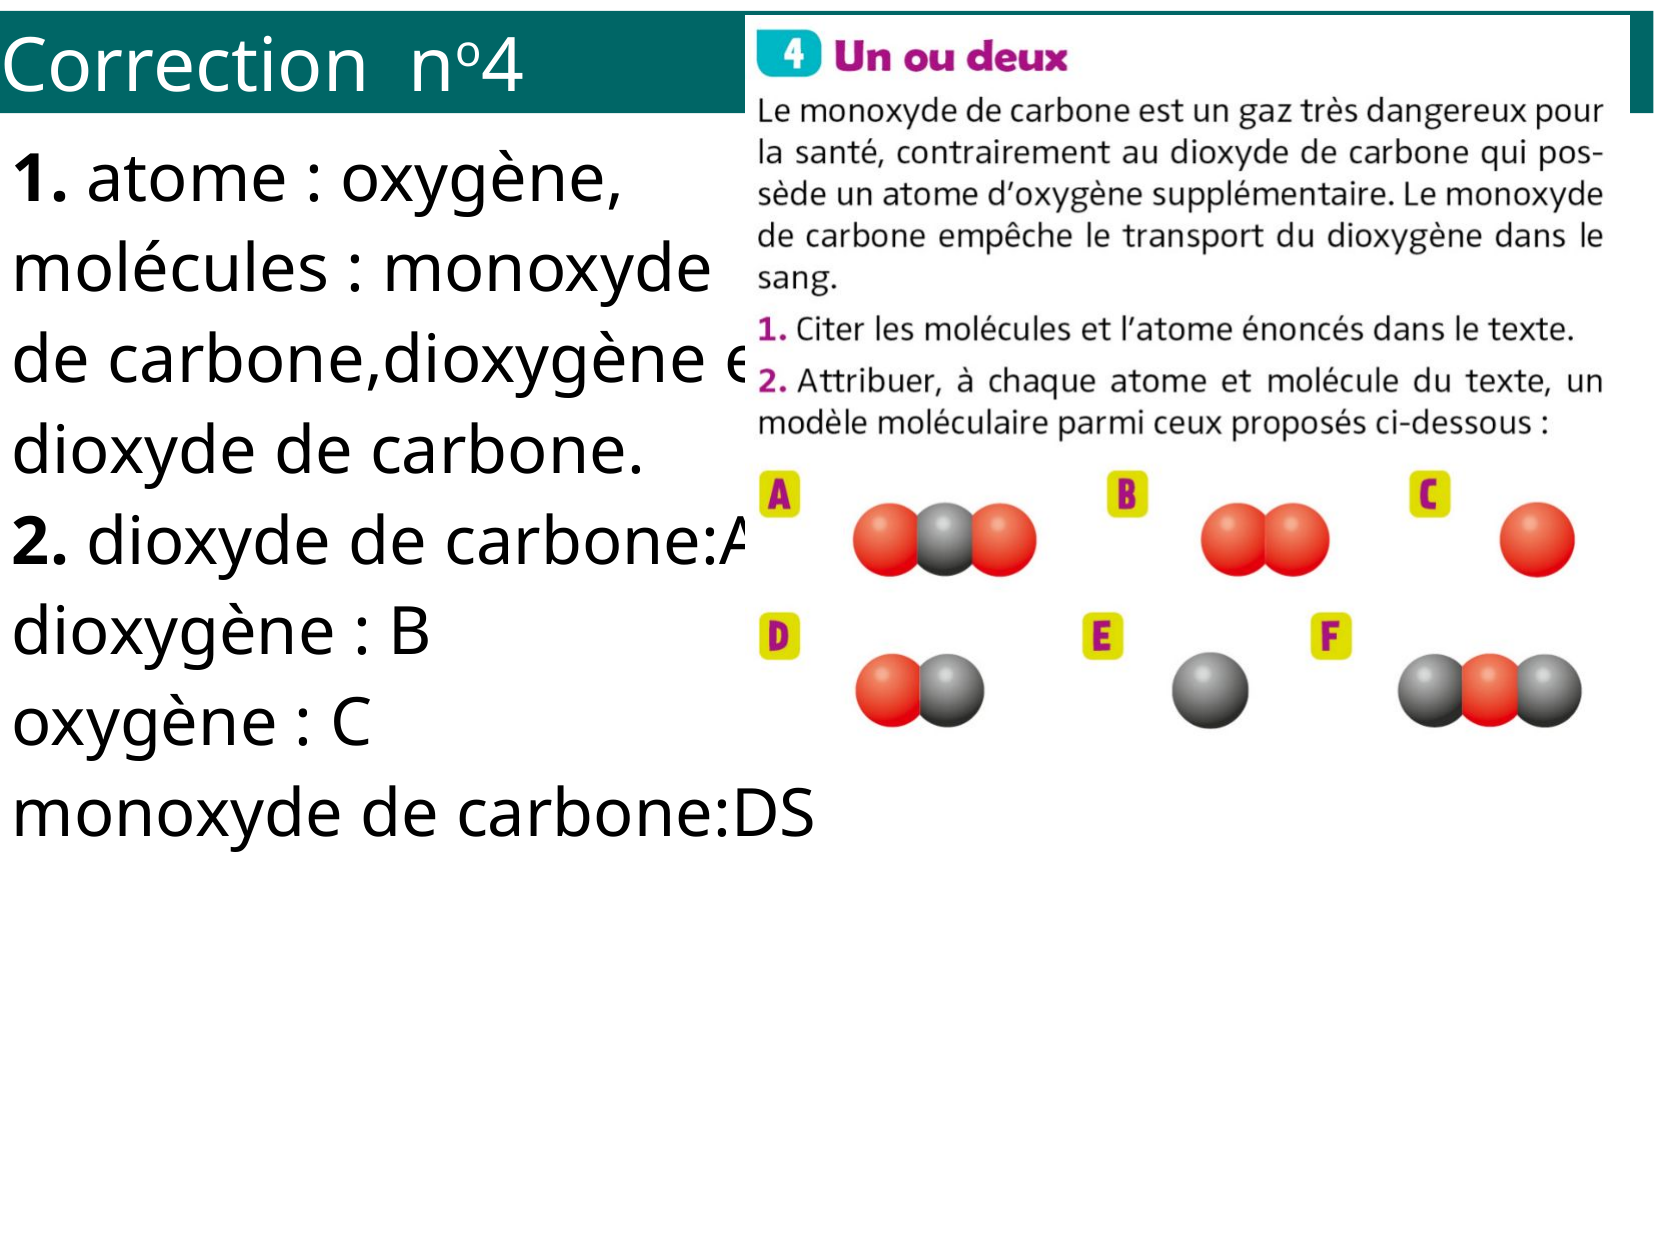

# Correction no4
1. atome : oxygène,
molécules : monoxyde
de carbone,dioxygène et
dioxyde de carbone.
2. dioxyde de carbone:A
dioxygène : B
oxygène : C
monoxyde de carbone:DS